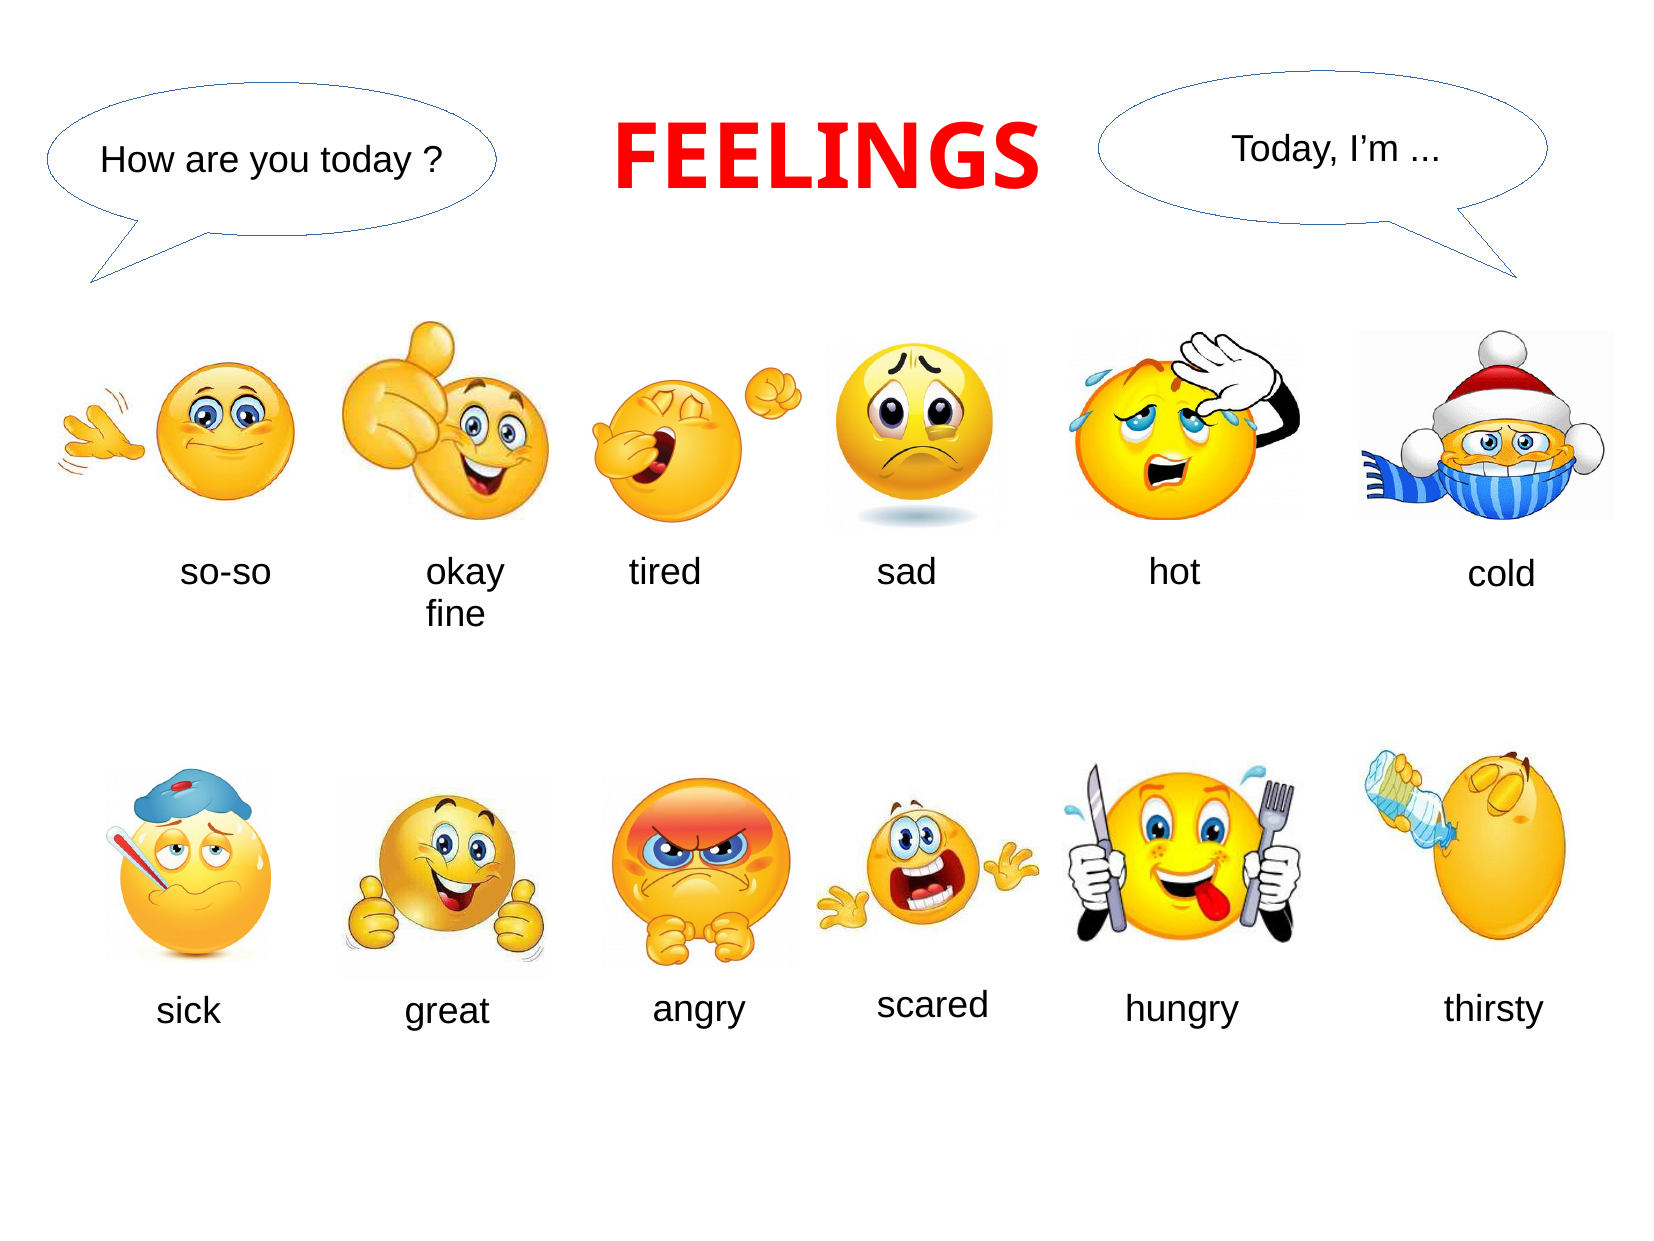

# FEELINGS
How are you today ?
Today, I’m ...
so-so
okay
fine
tired
sad
hot
cold
scared
angry
hungry
thirsty
sick
great